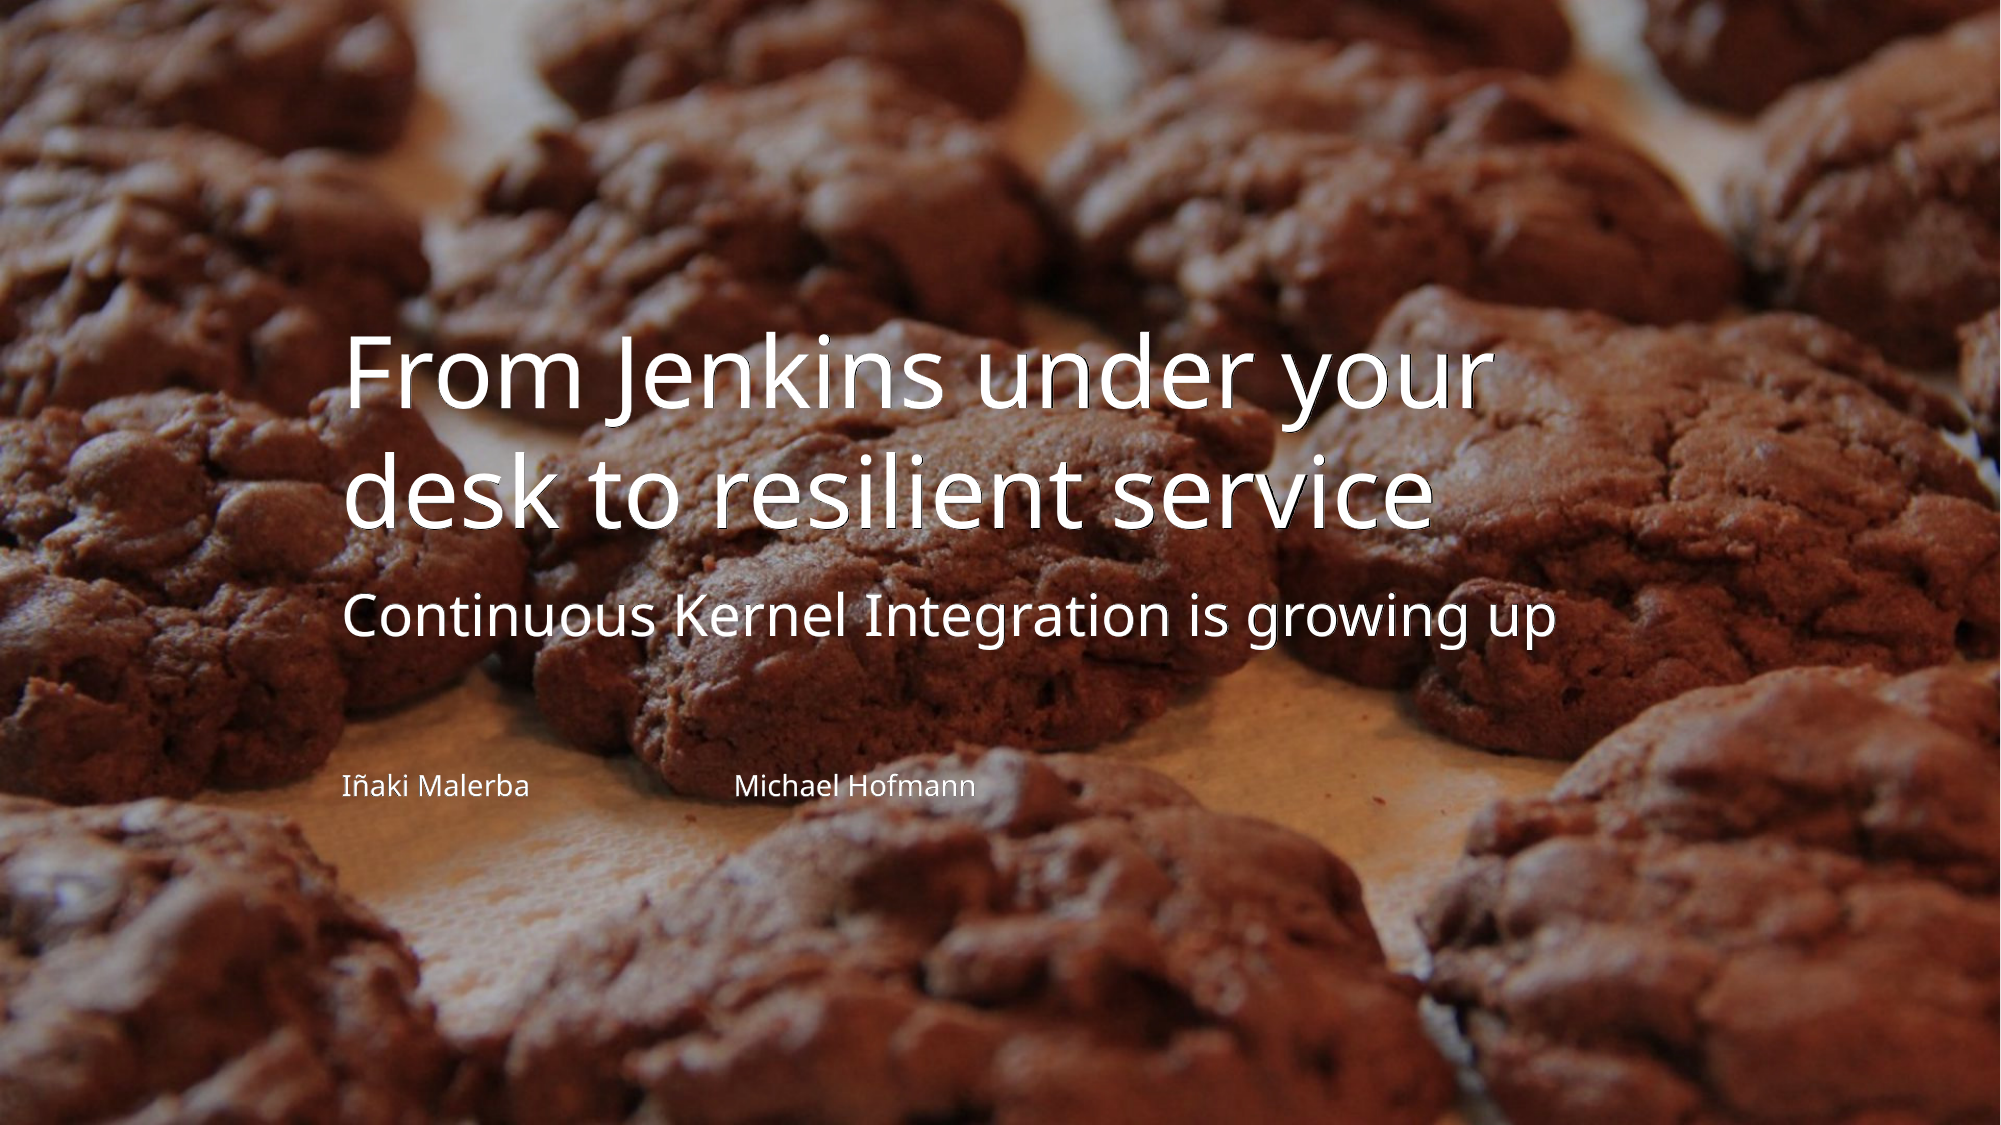

From Jenkins under your desk to resilient service
# Continuous Kernel Integration is growing up
Iñaki Malerba
Michael Hofmann